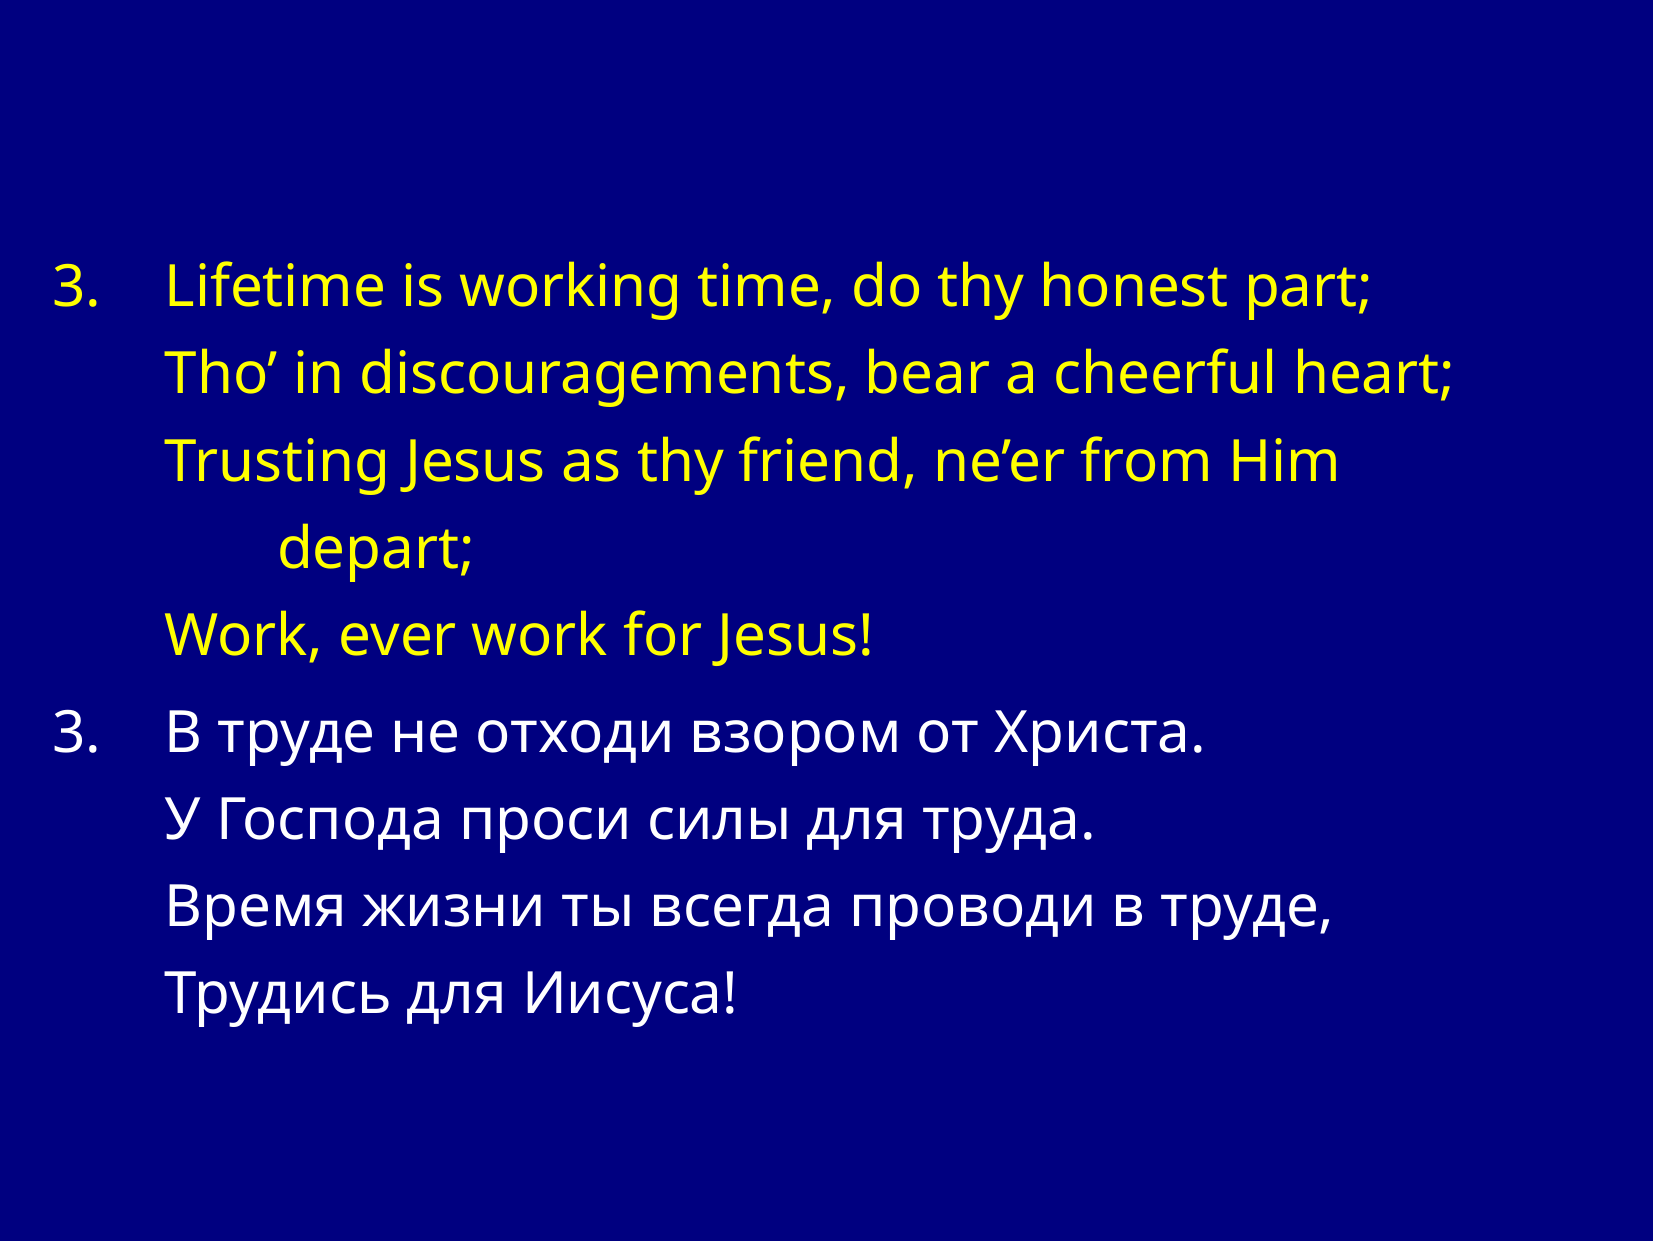

3.	Lifetime is working time, do thy honest part;
	Tho’ in discouragements, bear a cheerful heart;
	Trusting Jesus as thy friend, ne’er from Him
		depart;
	Work, ever work for Jesus!
3.	В труде не отходи взором от Христа.
	У Господа проси силы для труда.
	Время жизни ты всегда проводи в труде,
	Трудись для Иисуса!